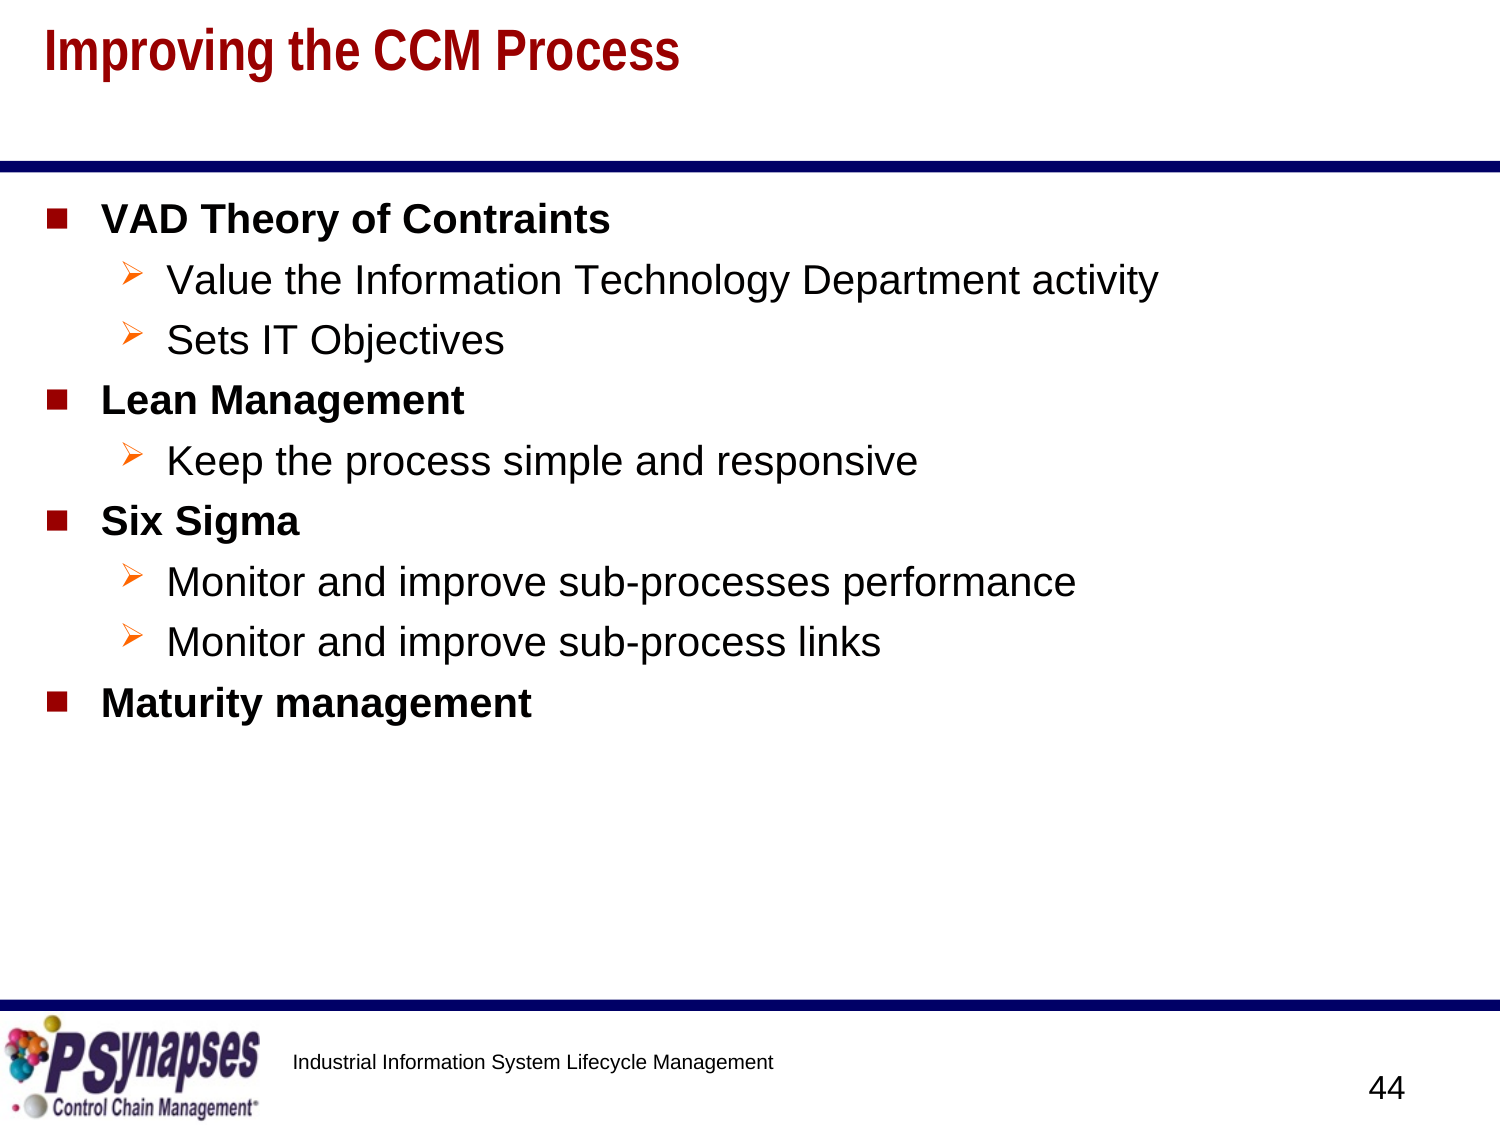

# Improving the CCM Process
VAD Theory of Contraints
Value the Information Technology Department activity
Sets IT Objectives
Lean Management
Keep the process simple and responsive
Six Sigma
Monitor and improve sub-processes performance
Monitor and improve sub-process links
Maturity management